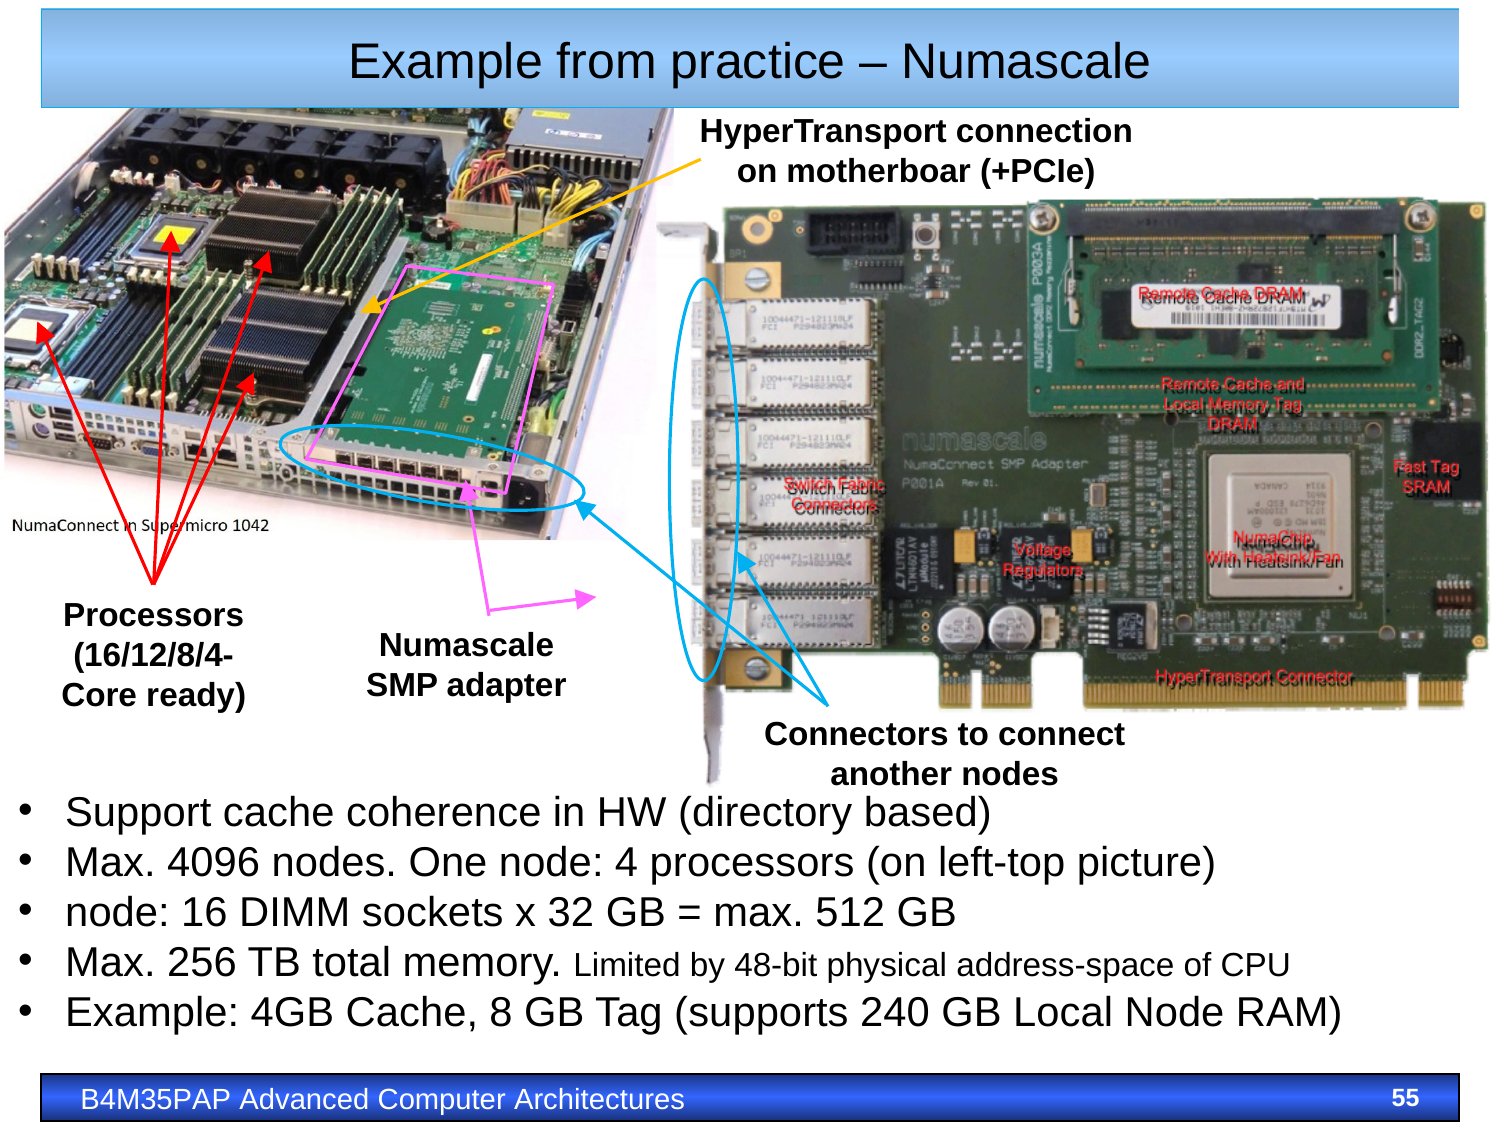

# Example from practice – Numascale
HyperTransport connection on motherboar (+PCIe)
Processors
(16/12/8/4-Core ready)
Numascale SMP adapter
Connectors to connect another nodes
 Support cache coherence in HW (directory based)
 Max. 4096 nodes. One node: 4 processors (on left-top picture)
 node: 16 DIMM sockets x 32 GB = max. 512 GB
 Max. 256 TB total memory. Limited by 48-bit physical address-space of CPU
 Example: 4GB Cache, 8 GB Tag (supports 240 GB Local Node RAM)